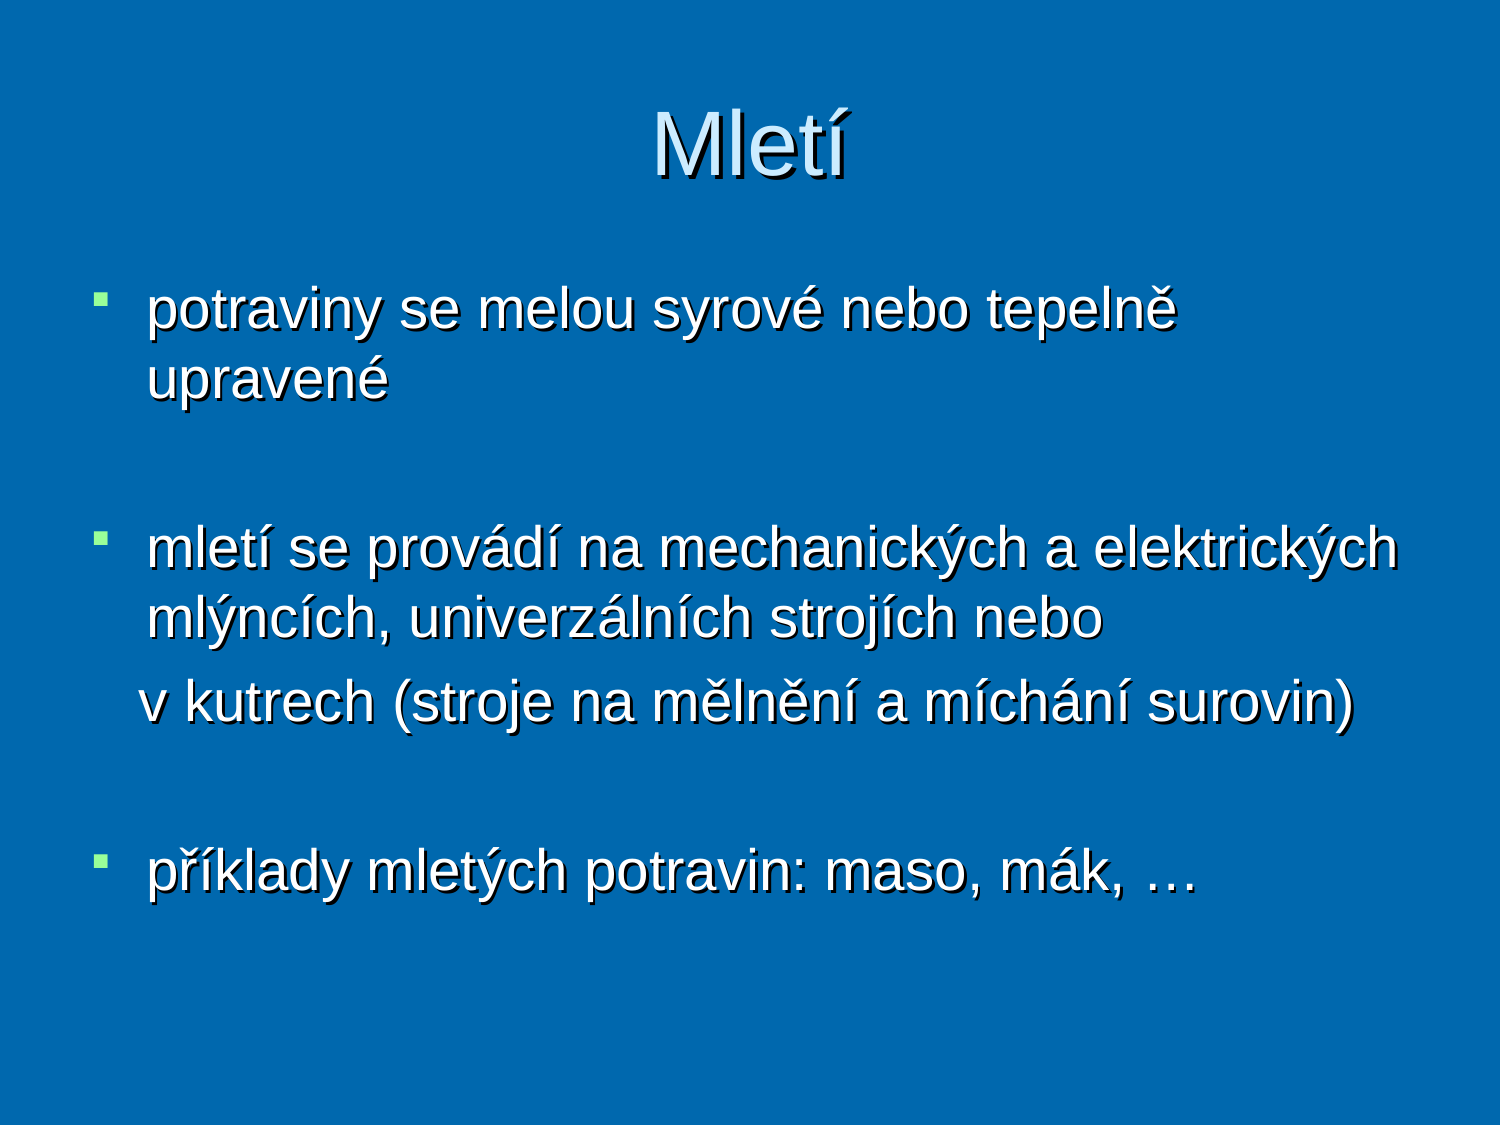

# Mletí
potraviny se melou syrové nebo tepelně upravené
mletí se provádí na mechanických a elektrických mlýncích, univerzálních strojích nebo
 v kutrech (stroje na mělnění a míchání surovin)
příklady mletých potravin: maso, mák, …